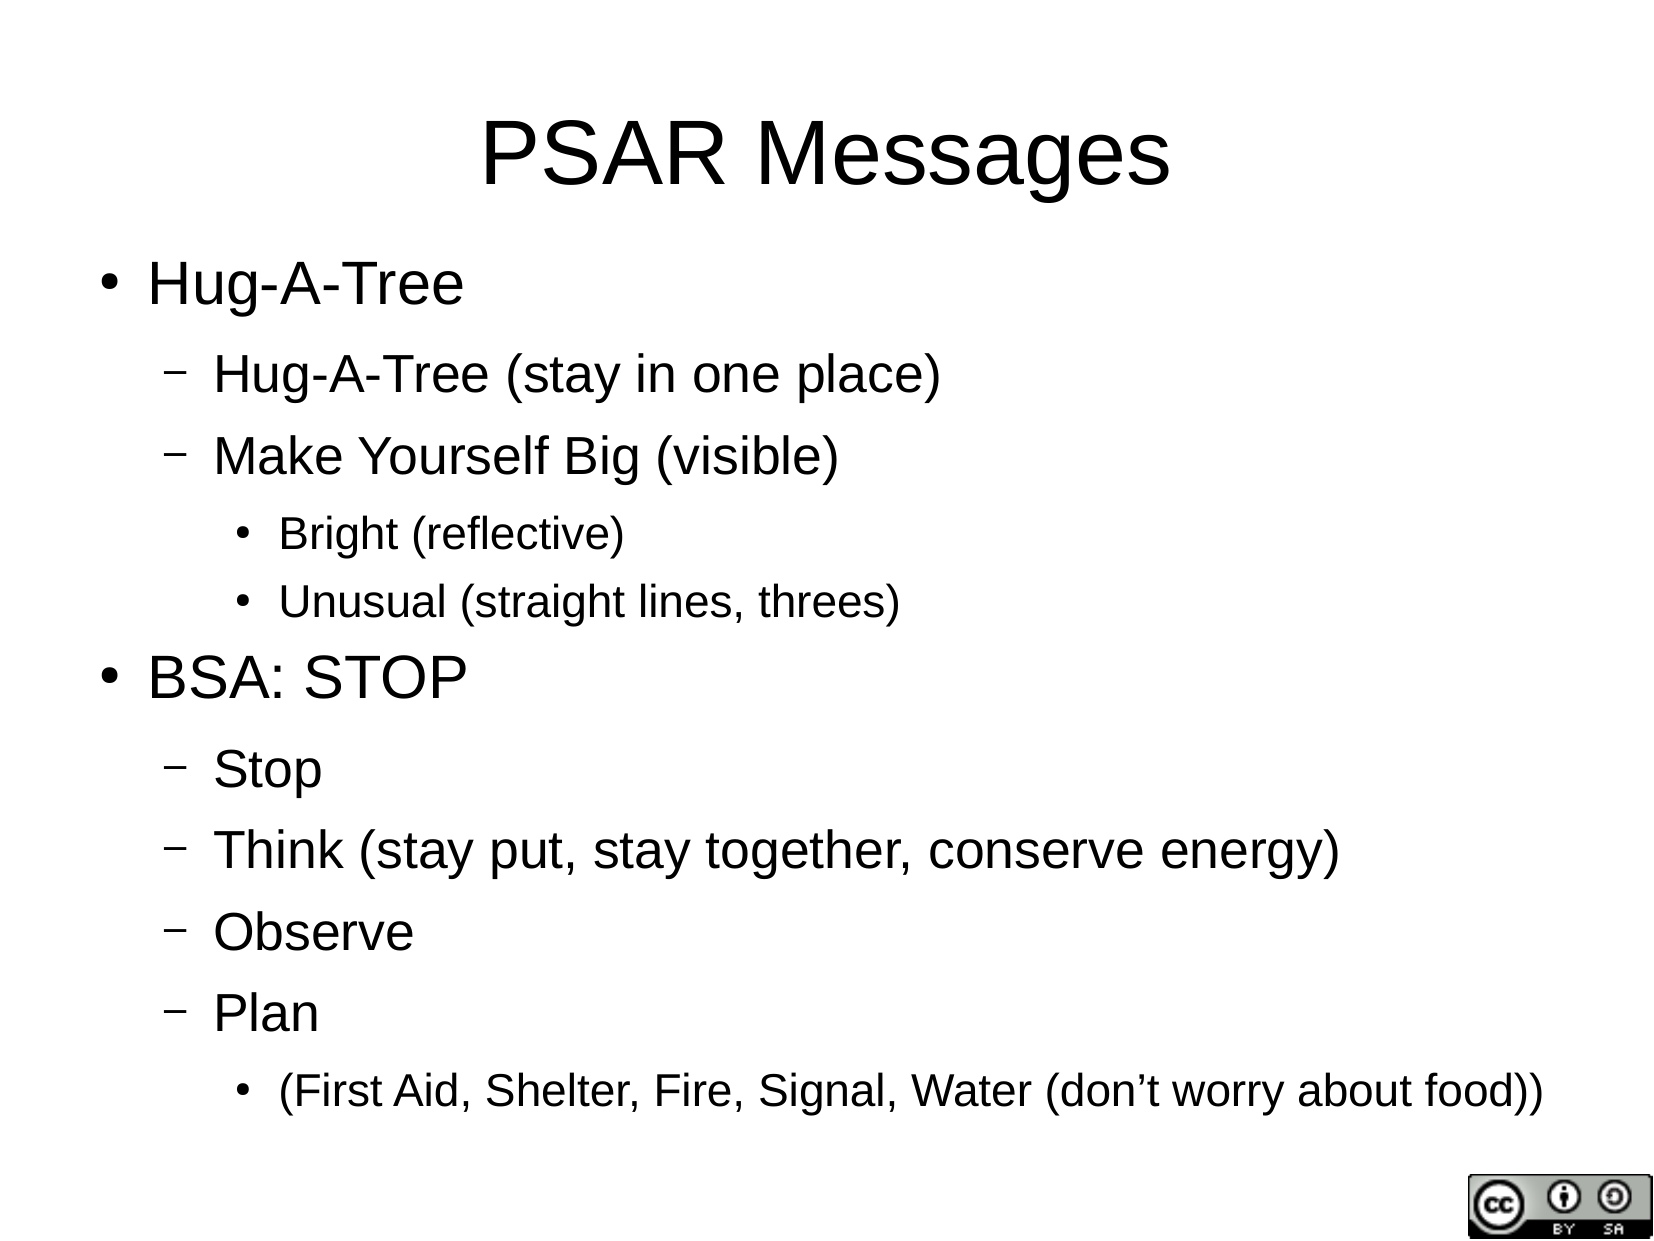

# PSAR Messages
Hug-A-Tree
Hug-A-Tree (stay in one place)
Make Yourself Big (visible)
Bright (reflective)
Unusual (straight lines, threes)
BSA: STOP
Stop
Think (stay put, stay together, conserve energy)
Observe
Plan
(First Aid, Shelter, Fire, Signal, Water (don’t worry about food))